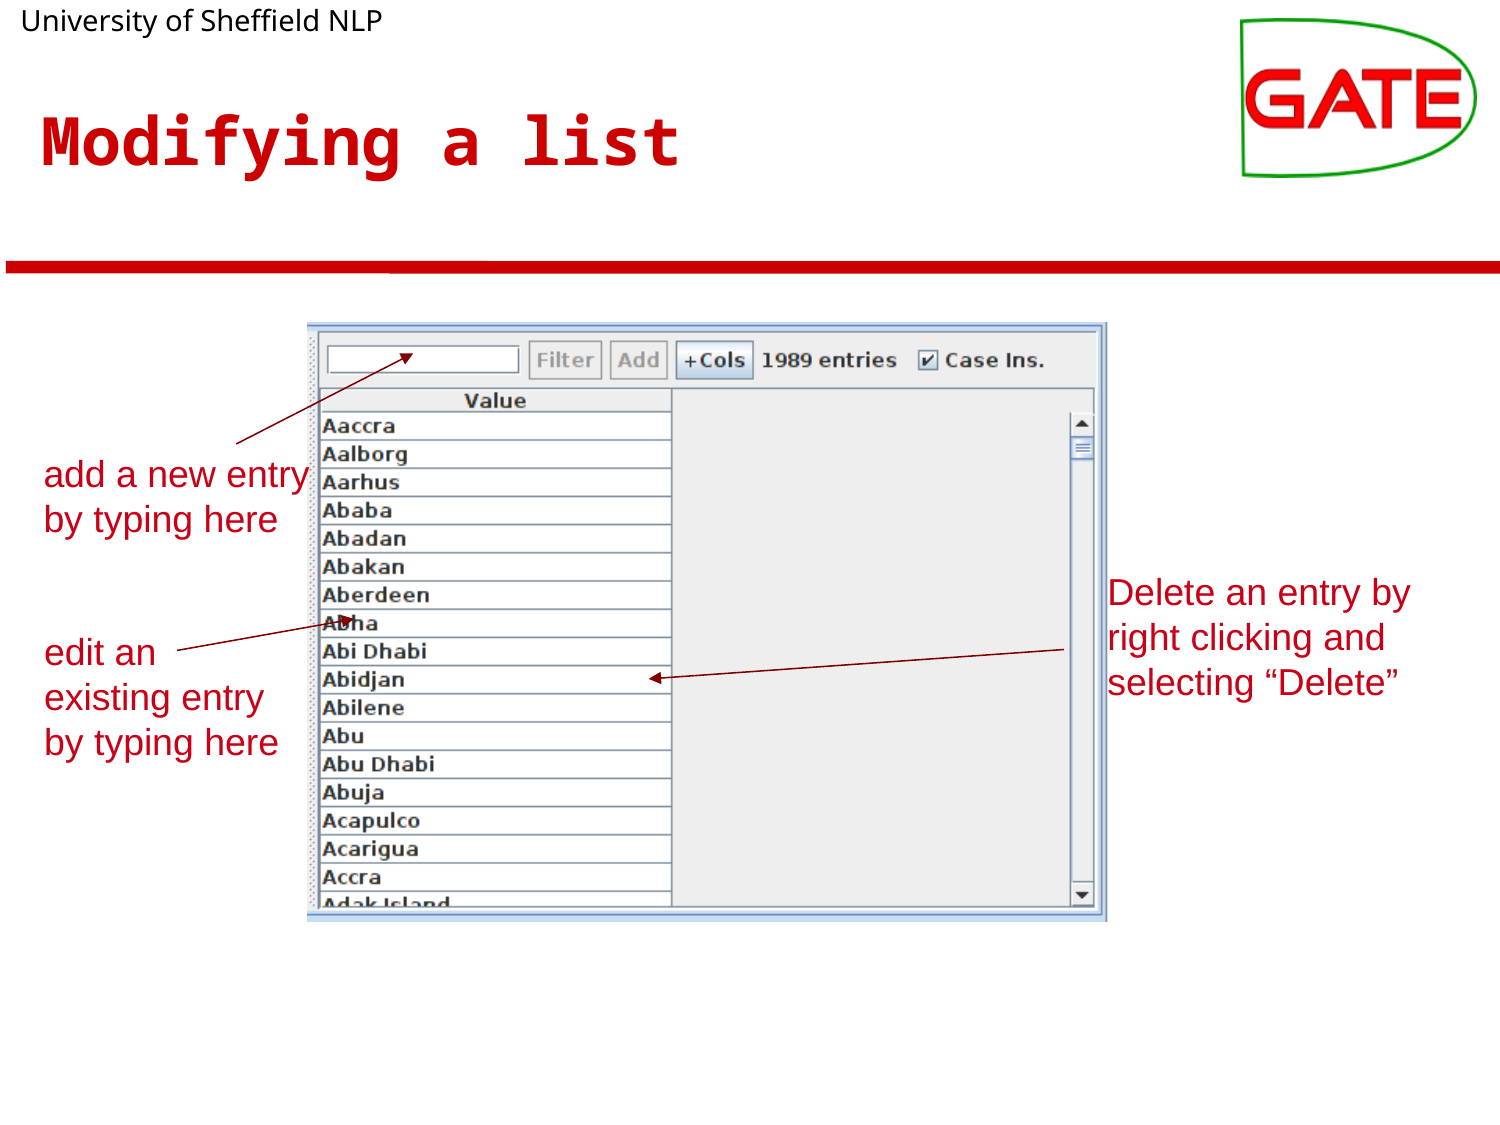

Modifying a list
add a new entry
by typing here
Delete an entry by right clicking and selecting “Delete”
edit an existing entry by typing here